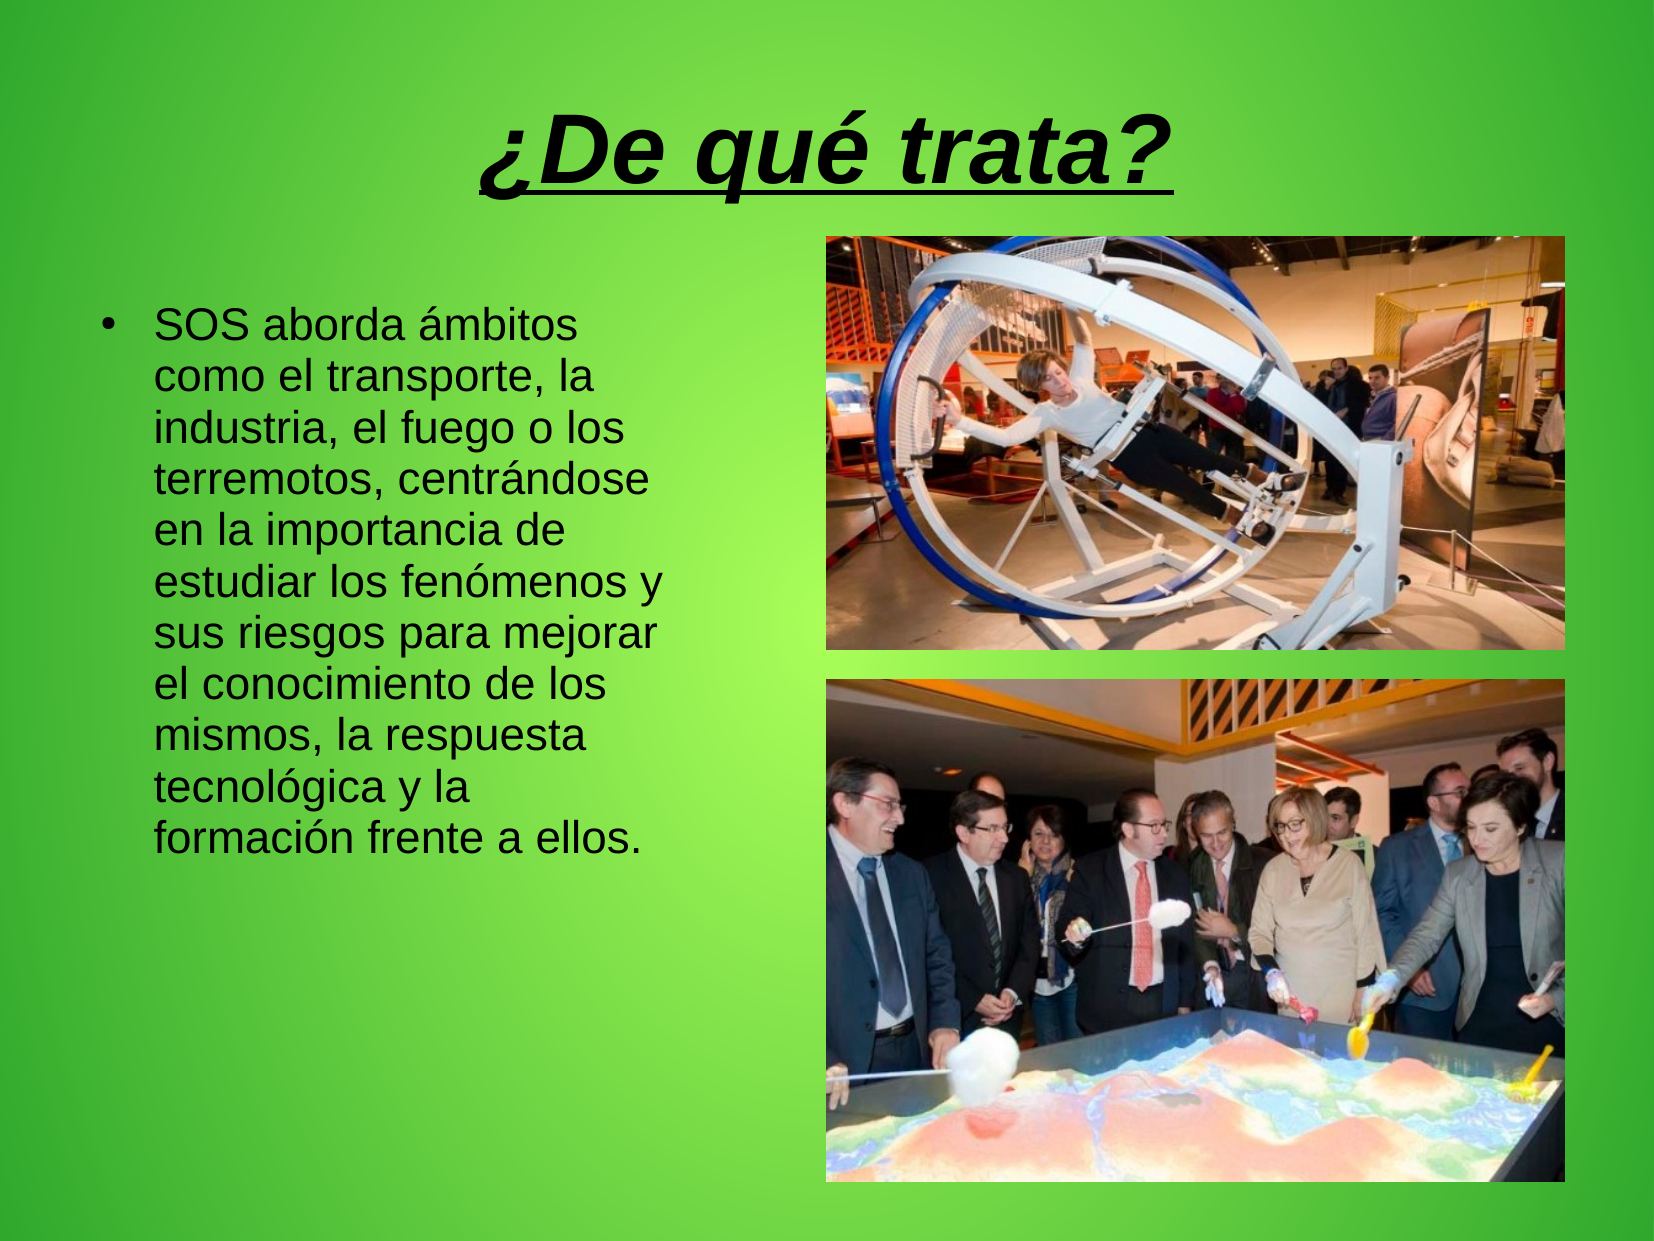

# ¿De qué trata?
SOS aborda ámbitos como el transporte, la industria, el fuego o los terremotos, centrándose en la importancia de estudiar los fenómenos y sus riesgos para mejorar el conocimiento de los mismos, la respuesta tecnológica y la formación frente a ellos.